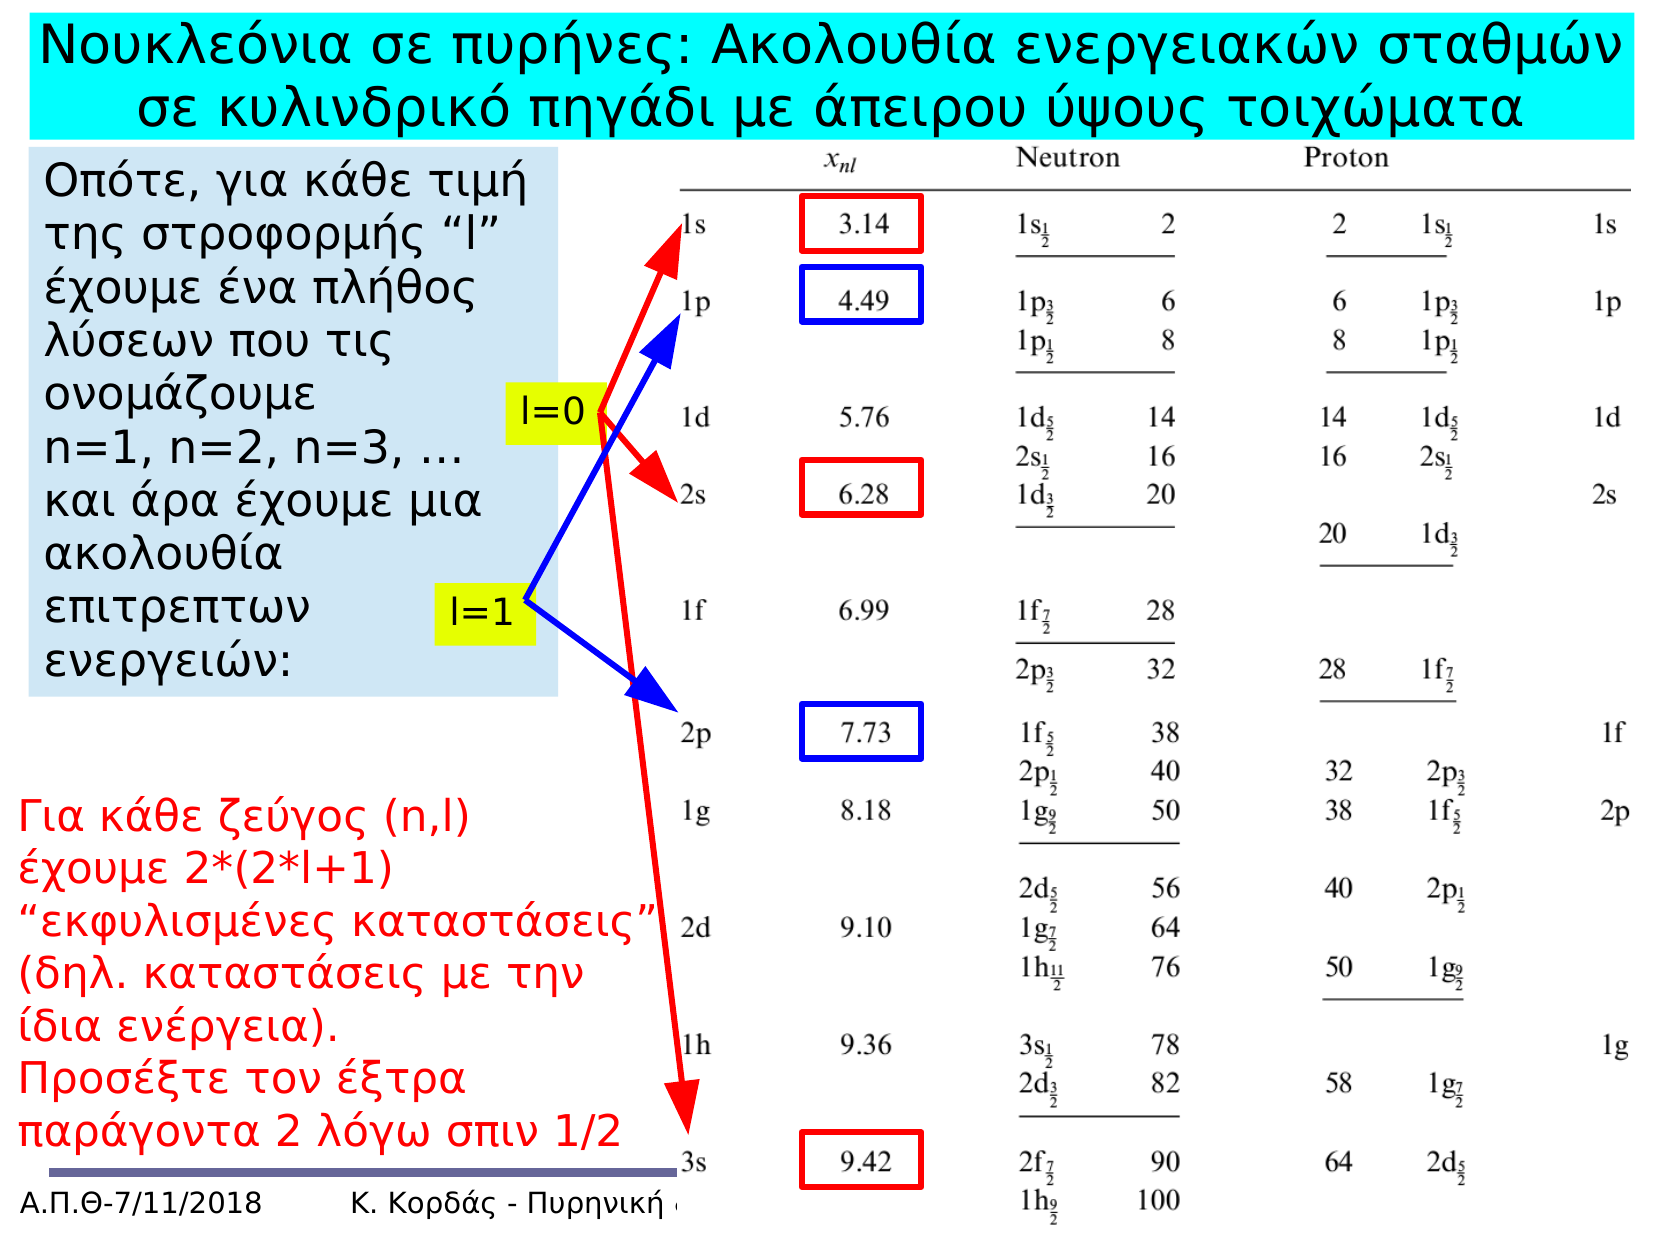

# Νουκλεόνια σε πυρήνες: Ακολουθία ενεργειακών σταθμών σε κυλινδρικό πηγάδι με άπειρου ύψους τοιχώματα
Οπότε, για κάθε τιμή
της στροφορμής “l”
έχουμε ένα πλήθος
λύσεων που τις
ονομάζουμε
n=1, n=2, n=3, …
και άρα έχουμε μια
ακολουθία
επιτρεπτων
ενεργειών:
l=0
l=1
Για κάθε ζεύγος (n,l)
έχουμε 2*(2*l+1)
“εκφυλισμένες καταστάσεις”
(δηλ. καταστάσεις με την
ίδια ενέργεια).
Προσέξτε τον έξτρα
παράγοντα 2 λόγω σπιν 1/2
Α.Π.Θ-7/11/2018
Κ. Κορδάς - Πυρηνική & Στοιχειώδη - Μάθ. 12-13: Πυρηνικό μοντέλο φλοιών
12